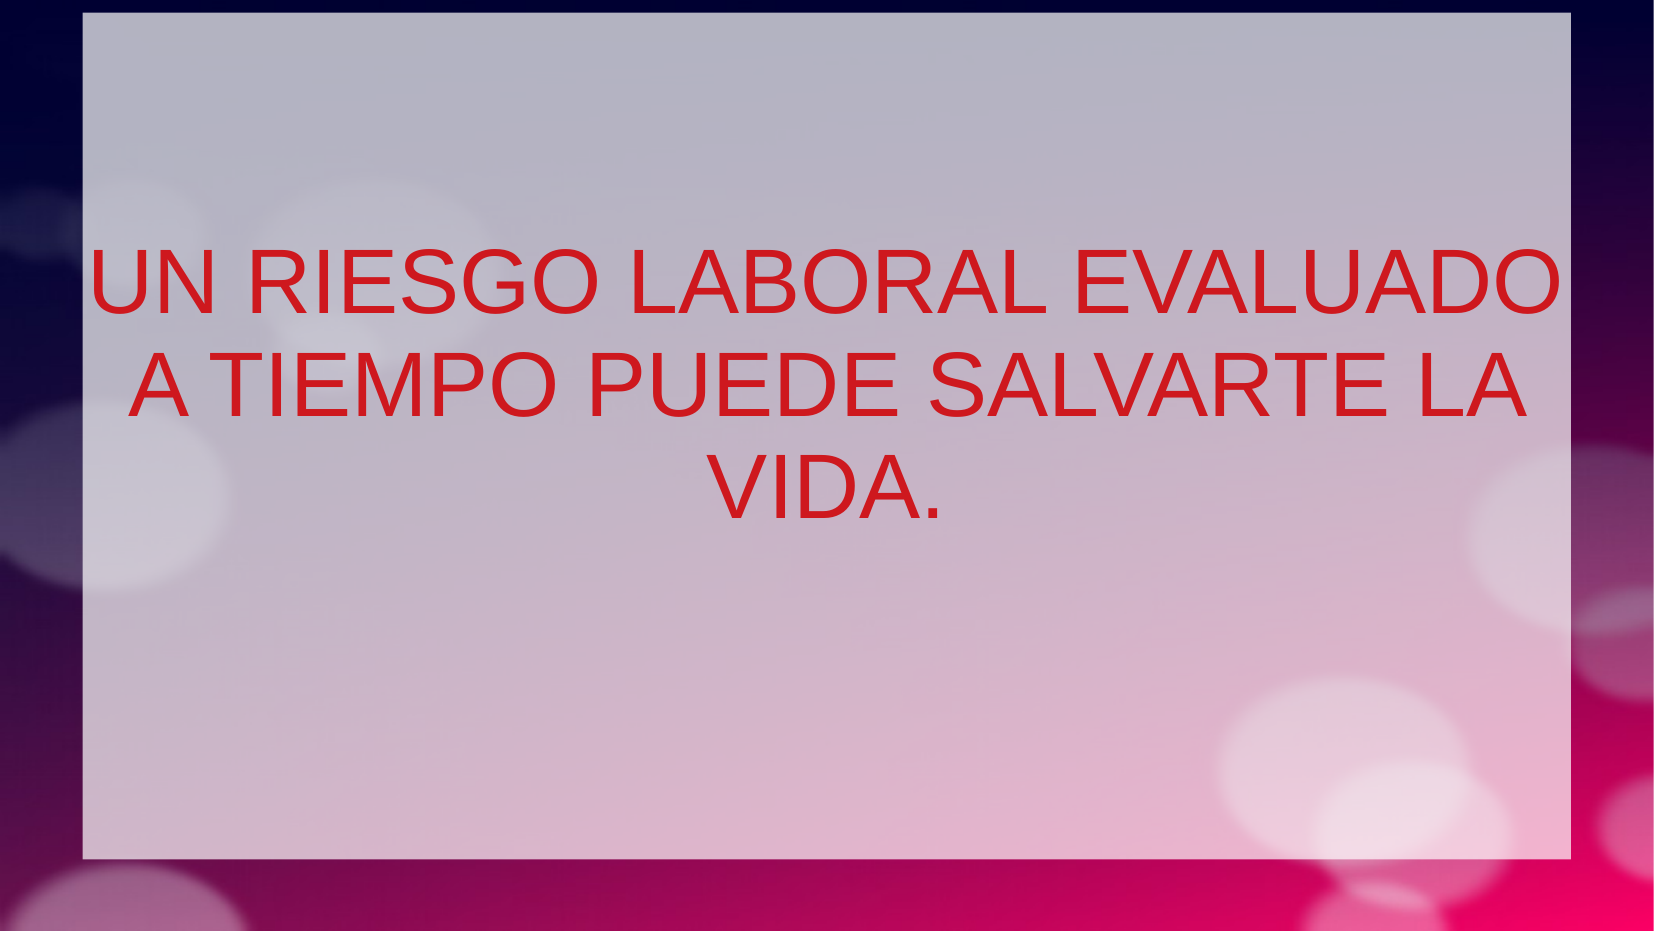

# UN RIESGO LABORAL EVALUADO A TIEMPO PUEDE SALVARTE LA VIDA.